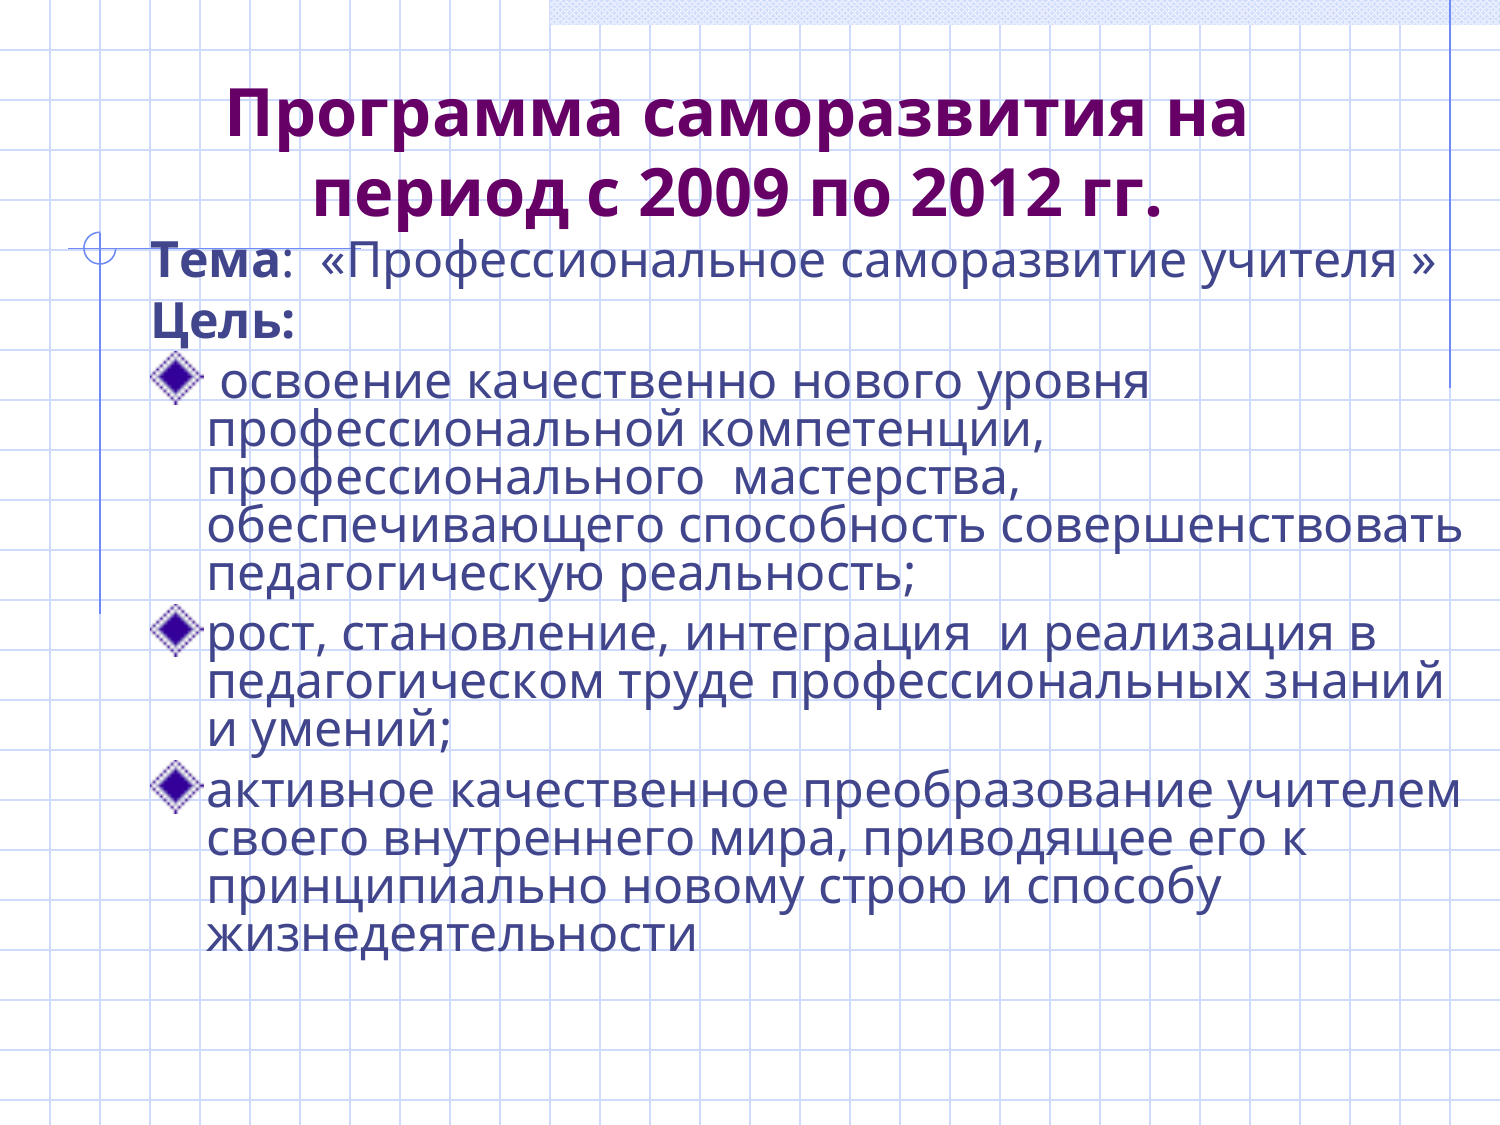

# Программа саморазвития на период с 2009 по 2012 гг.
Тема: «Профессиональное саморазвитие учителя »
Цель:
 освоение качественно нового уровня профессиональной компетенции, профессионального мастерства, обеспечивающего способность совершенствовать педагогическую реальность;
рост, становление, интеграция и реализация в педагогическом труде профессиональных знаний и умений;
активное качественное преобразование учителем своего внутреннего мира, приводящее его к принципиально новому строю и способу жизнедеятельности